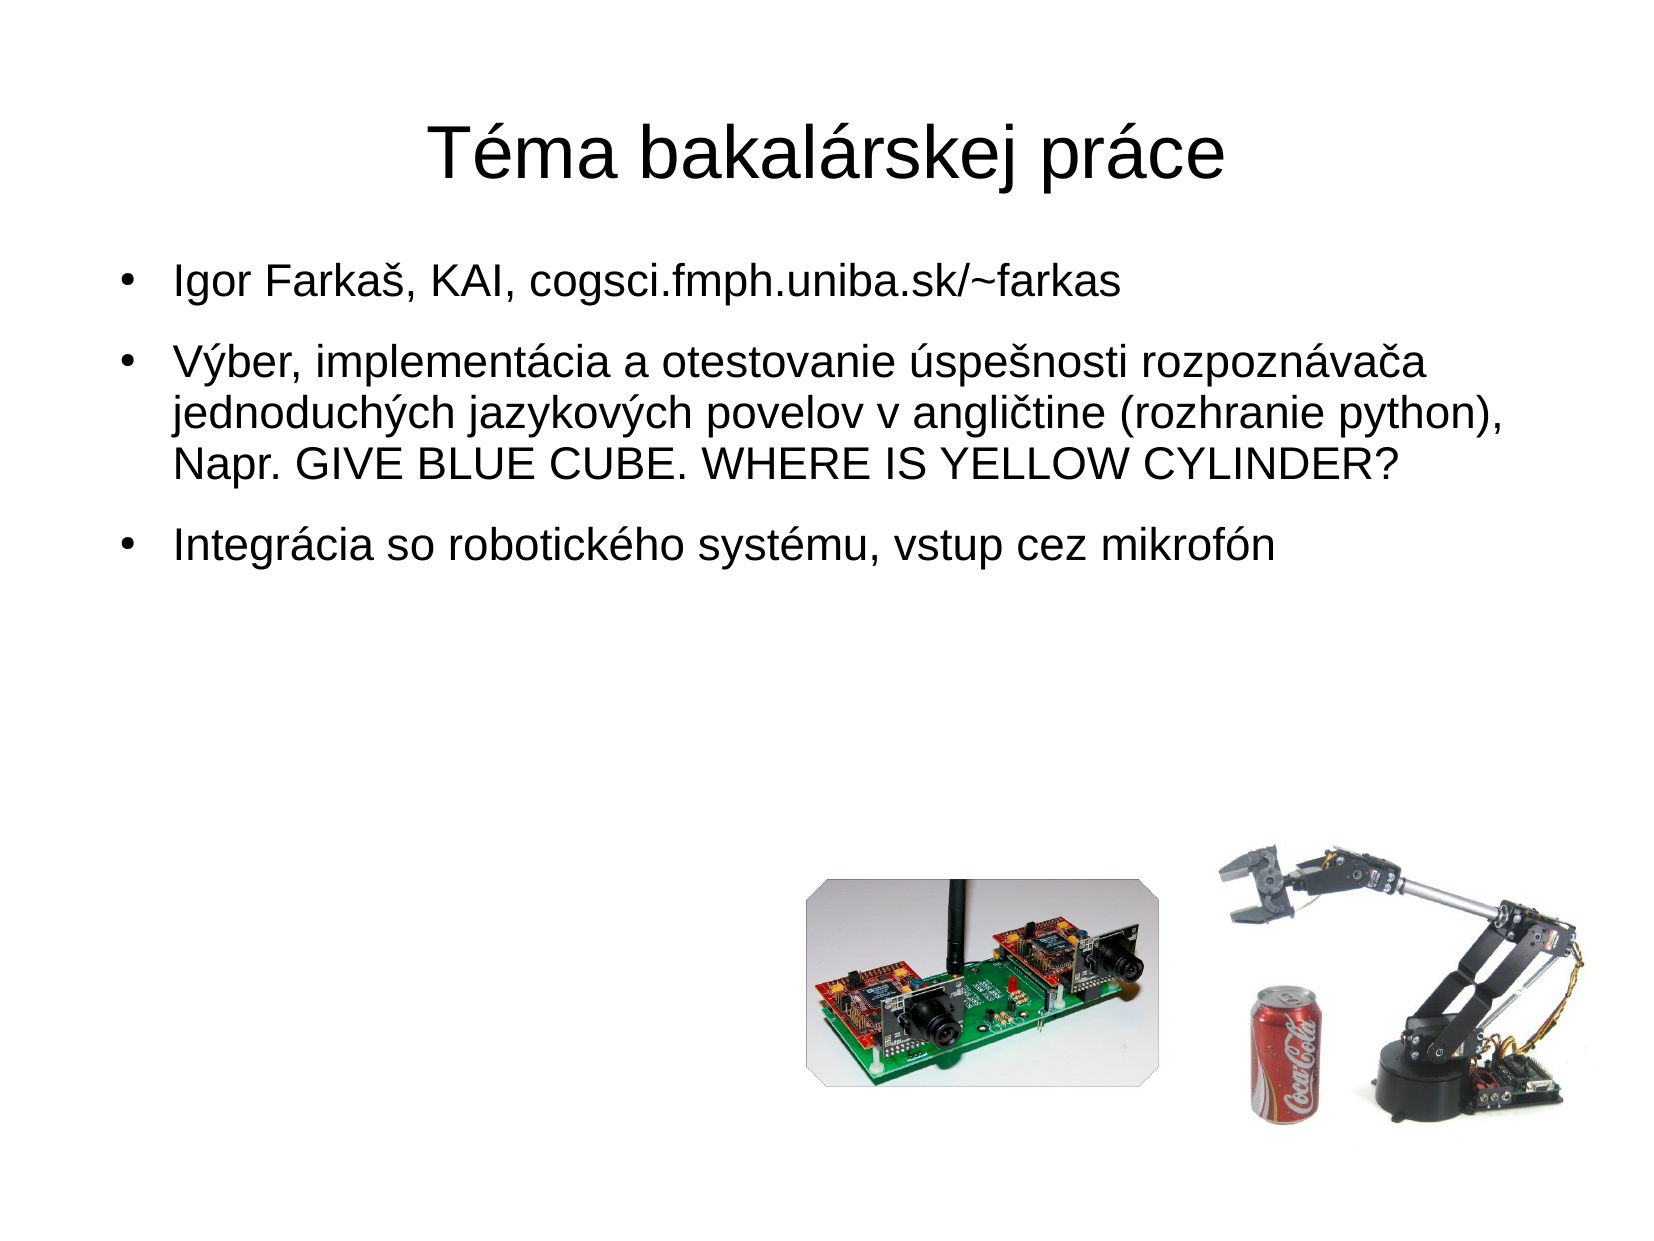

# Téma bakalárskej práce
Igor Farkaš, KAI, cogsci.fmph.uniba.sk/~farkas
Výber, implementácia a otestovanie úspešnosti rozpoznávača jednoduchých jazykových povelov v angličtine (rozhranie python), Napr. GIVE BLUE CUBE. WHERE IS YELLOW CYLINDER?
Integrácia so robotického systému, vstup cez mikrofón